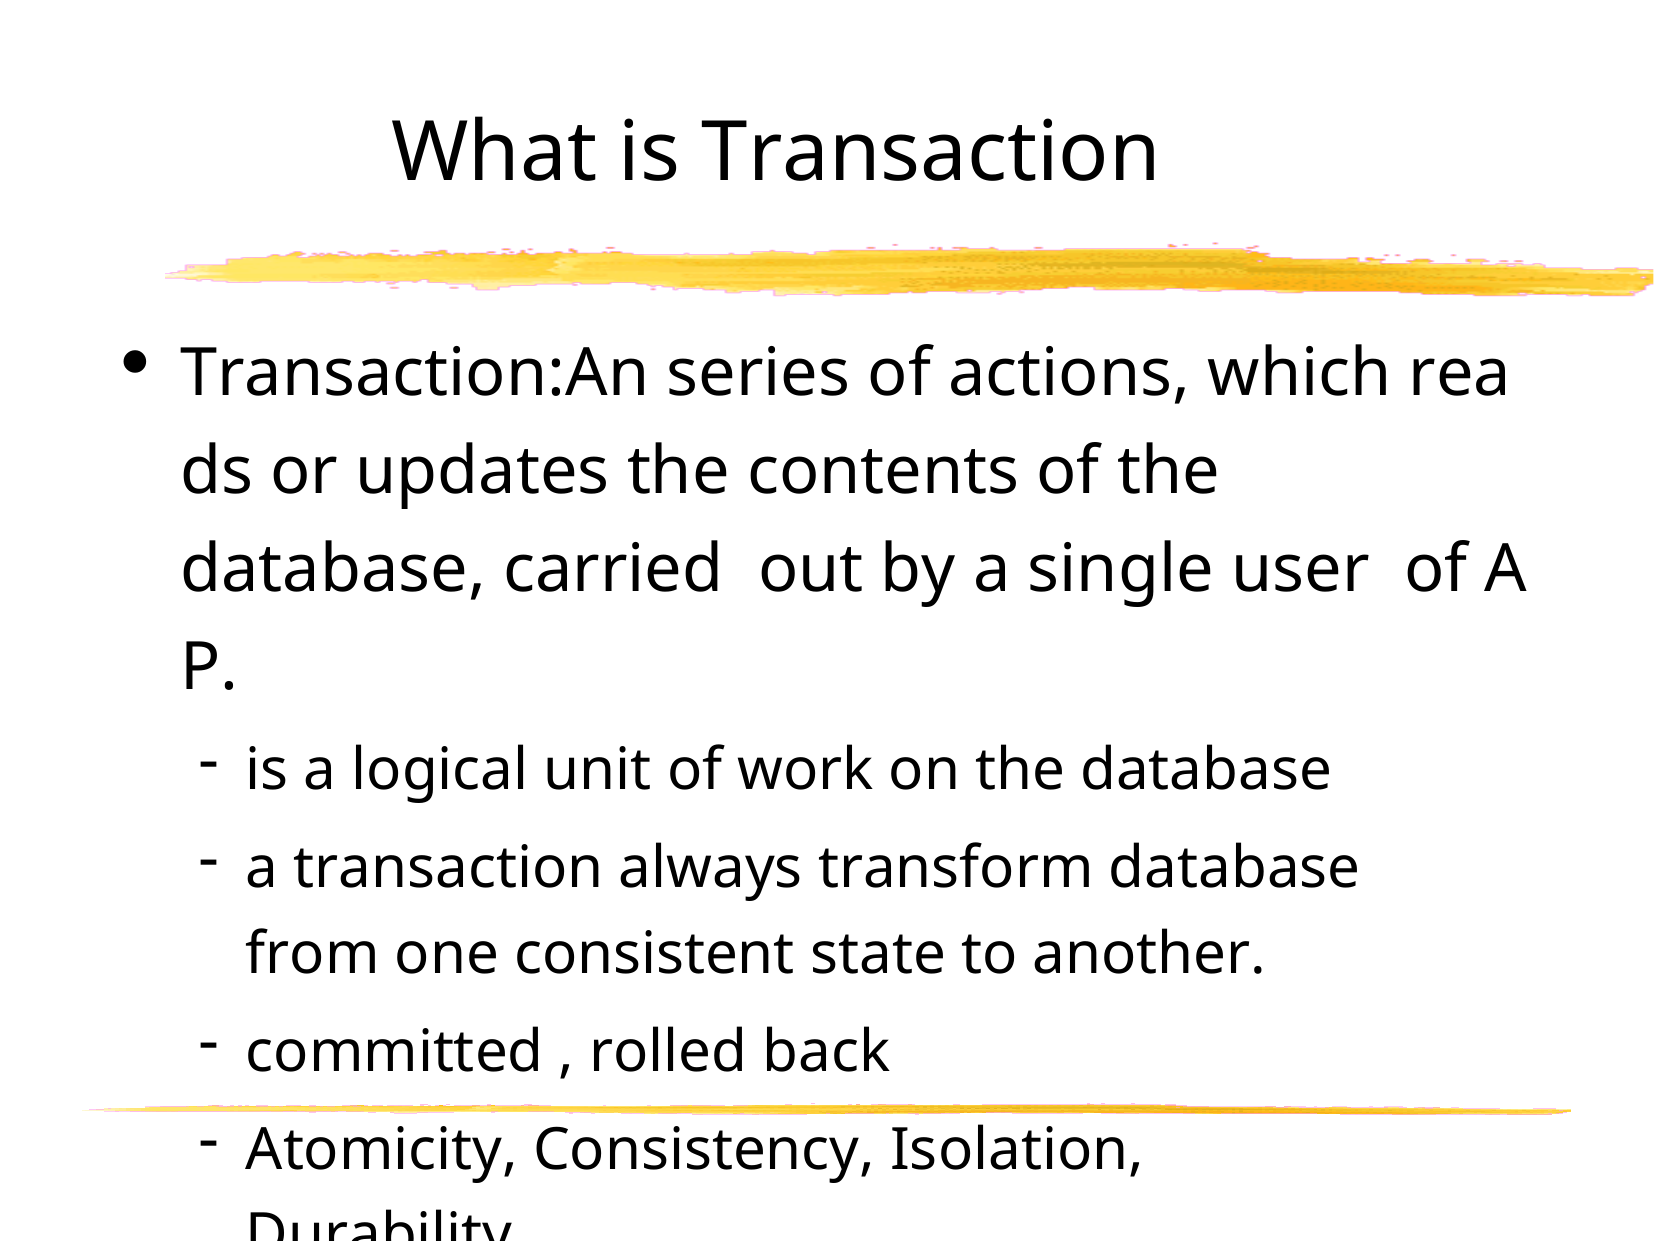

# What is Transaction
Transaction:An series of actions, which reads or updates the contents of the
database, carried out by a single user of AP.
is a logical unit of work on the database
a transaction always transform database
from one consistent state to another.
committed , rolled back
Atomicity, Consistency, Isolation,
Durability